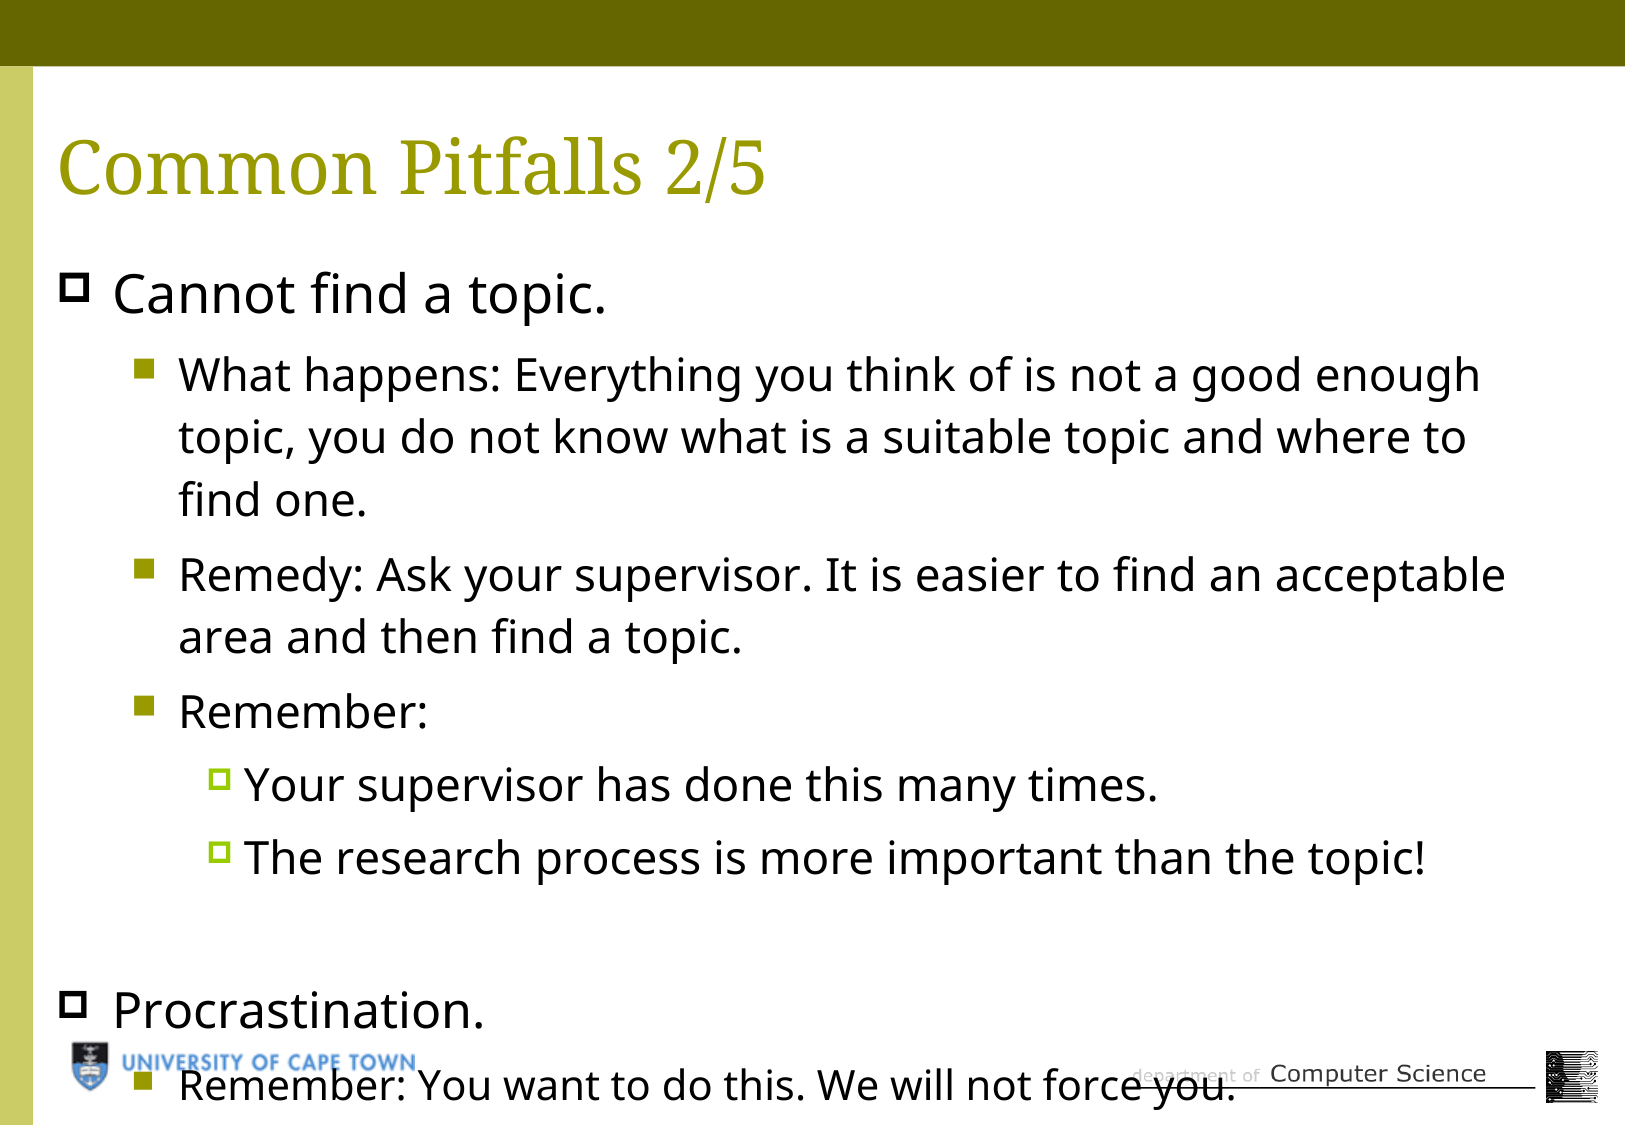

# Common Pitfalls 2/5
Cannot find a topic.
What happens: Everything you think of is not a good enough topic, you do not know what is a suitable topic and where to find one.
Remedy: Ask your supervisor. It is easier to find an acceptable area and then find a topic.
Remember:
Your supervisor has done this many times.
The research process is more important than the topic!
Procrastination.
Remember: You want to do this. We will not force you.